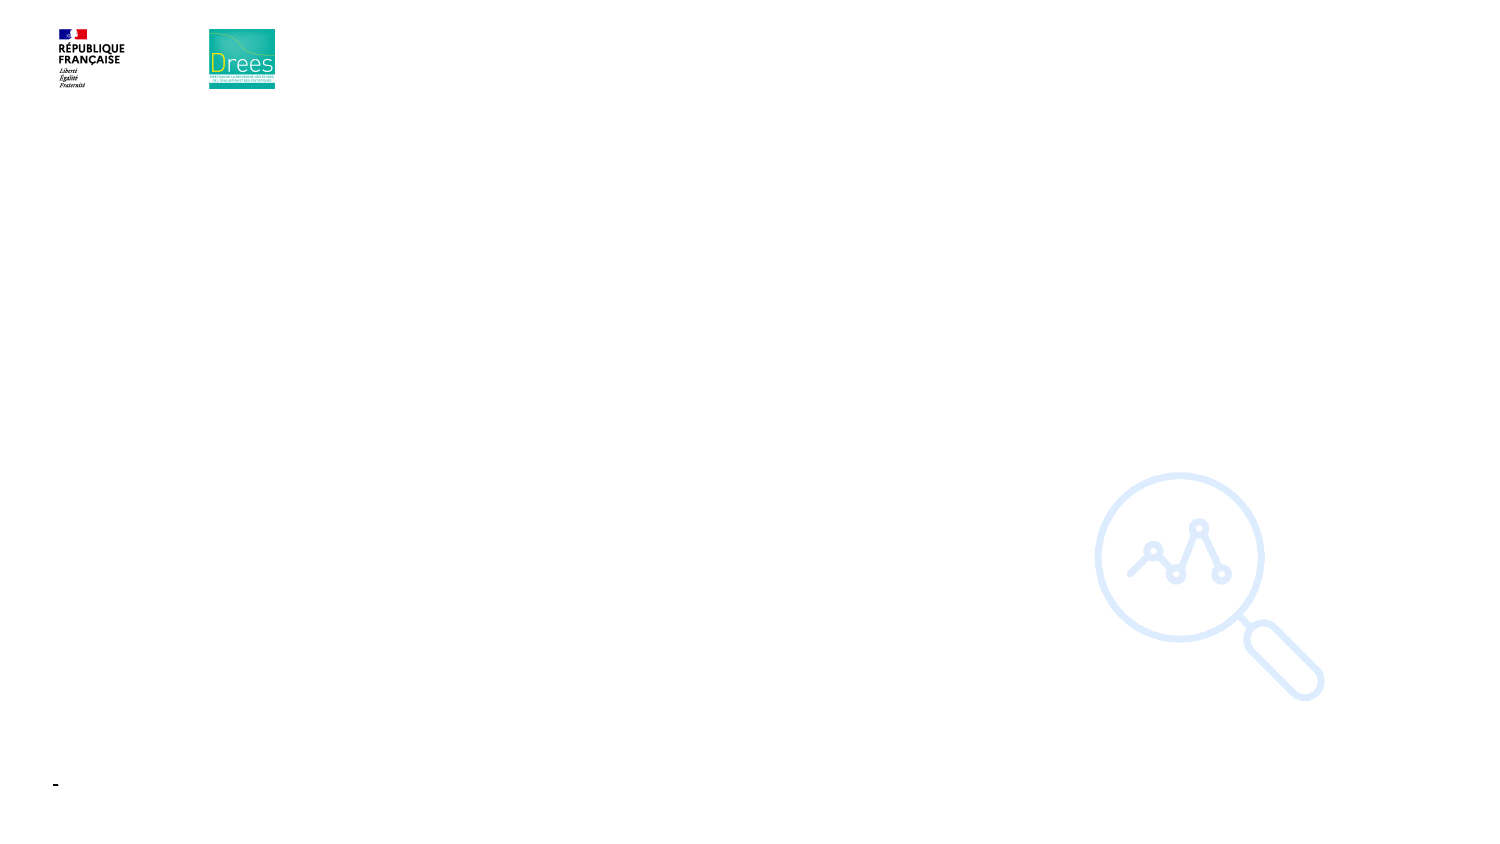

# État des lieux : de l’ancien et du nouveau
10